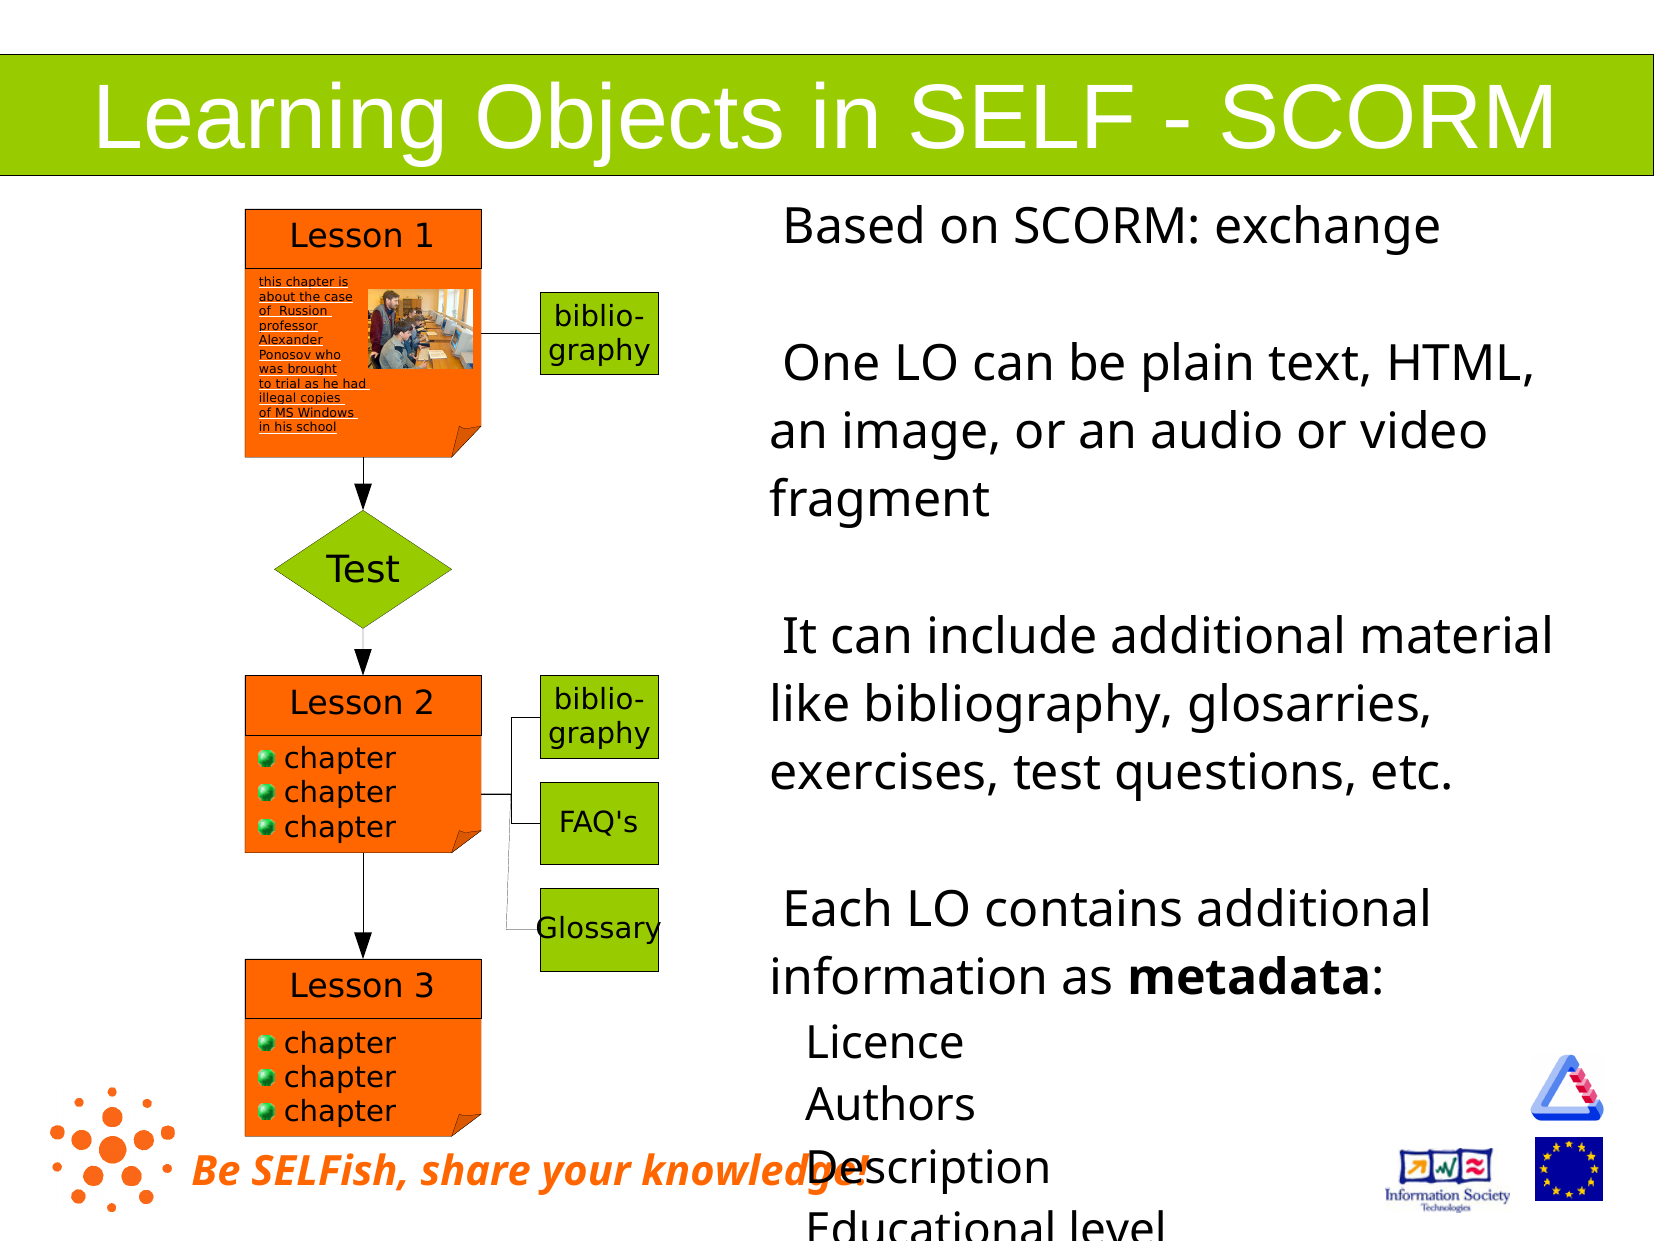

# Learning Objects in SELF - SCORM
 Based on SCORM: exchange
 One LO can be plain text, HTML, an image, or an audio or video fragment
 It can include additional material like bibliography, glosarries, exercises, test questions, etc.
 Each LO contains additional information as metadata:
Licence
Authors
Description
Educational level
...